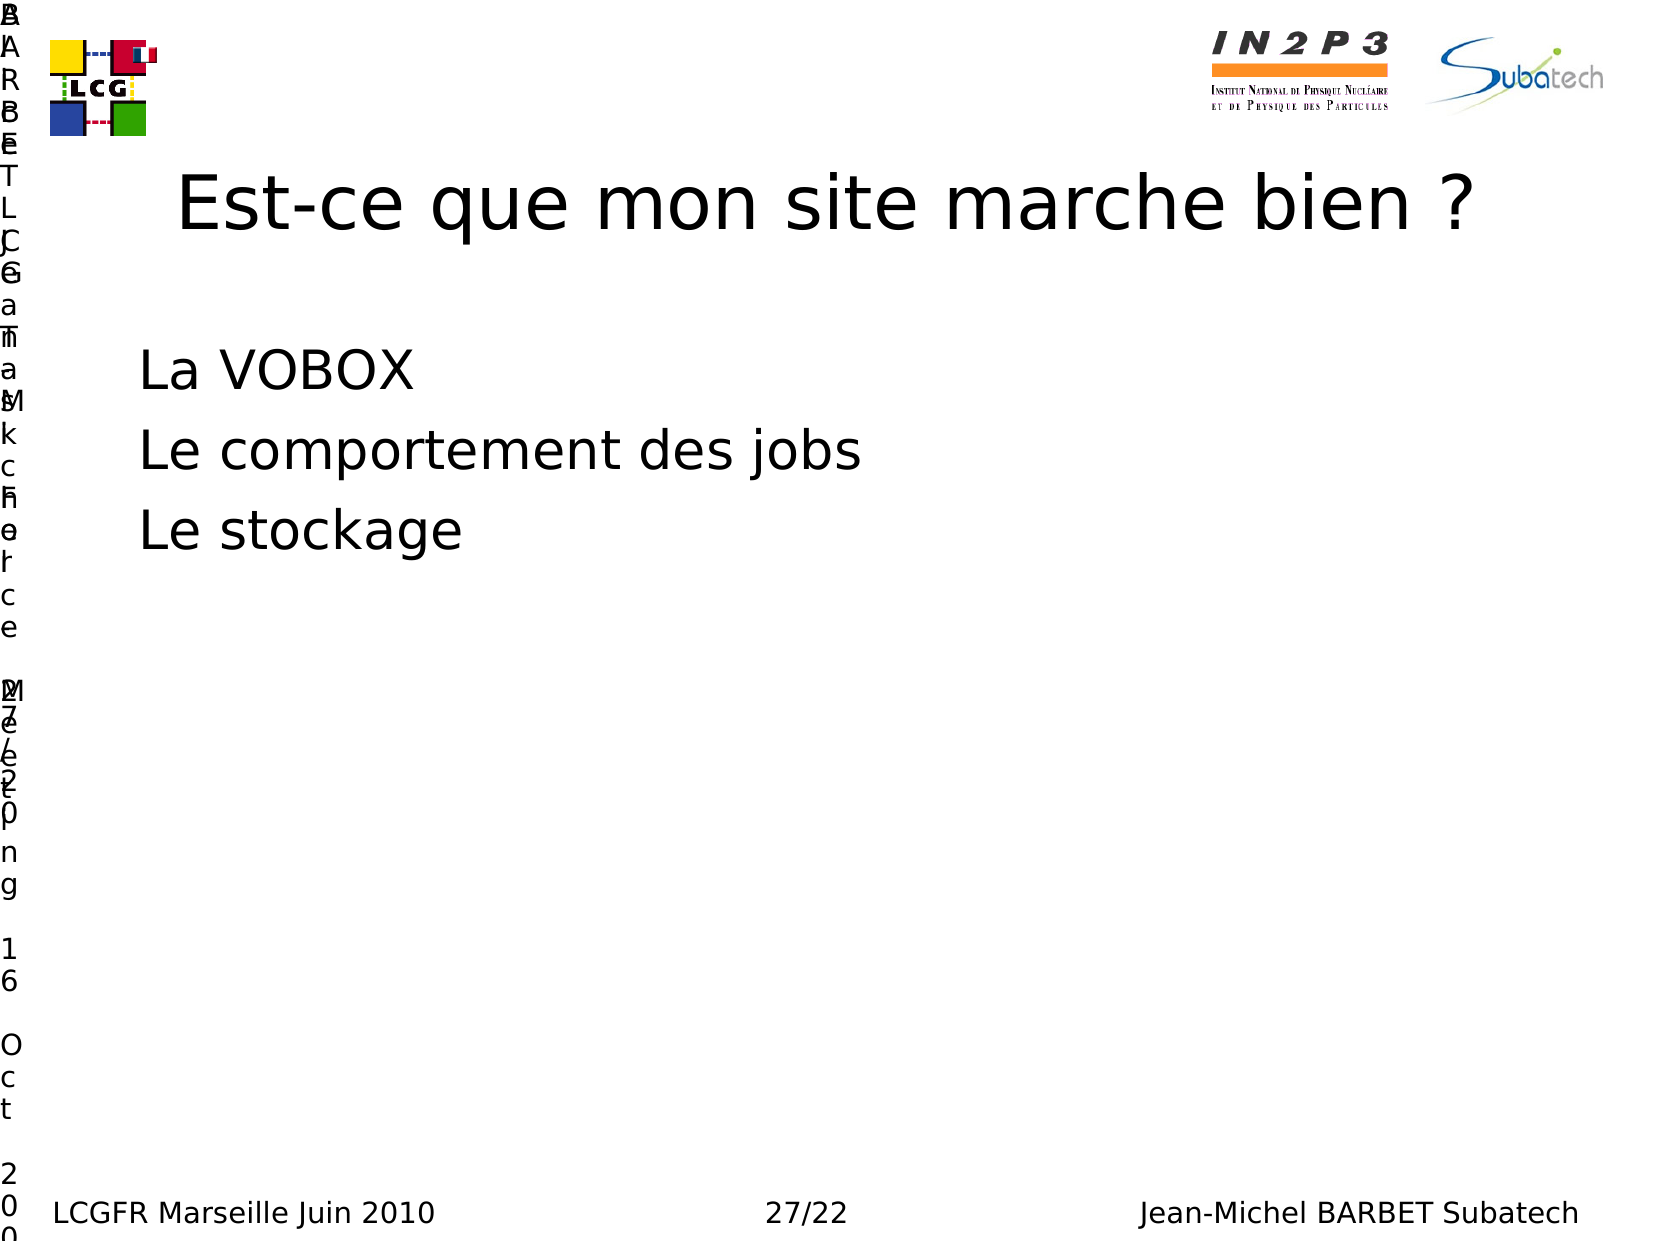

# Est-ce que mon site marche bien ?
La VOBOX
Le comportement des jobs
Le stockage